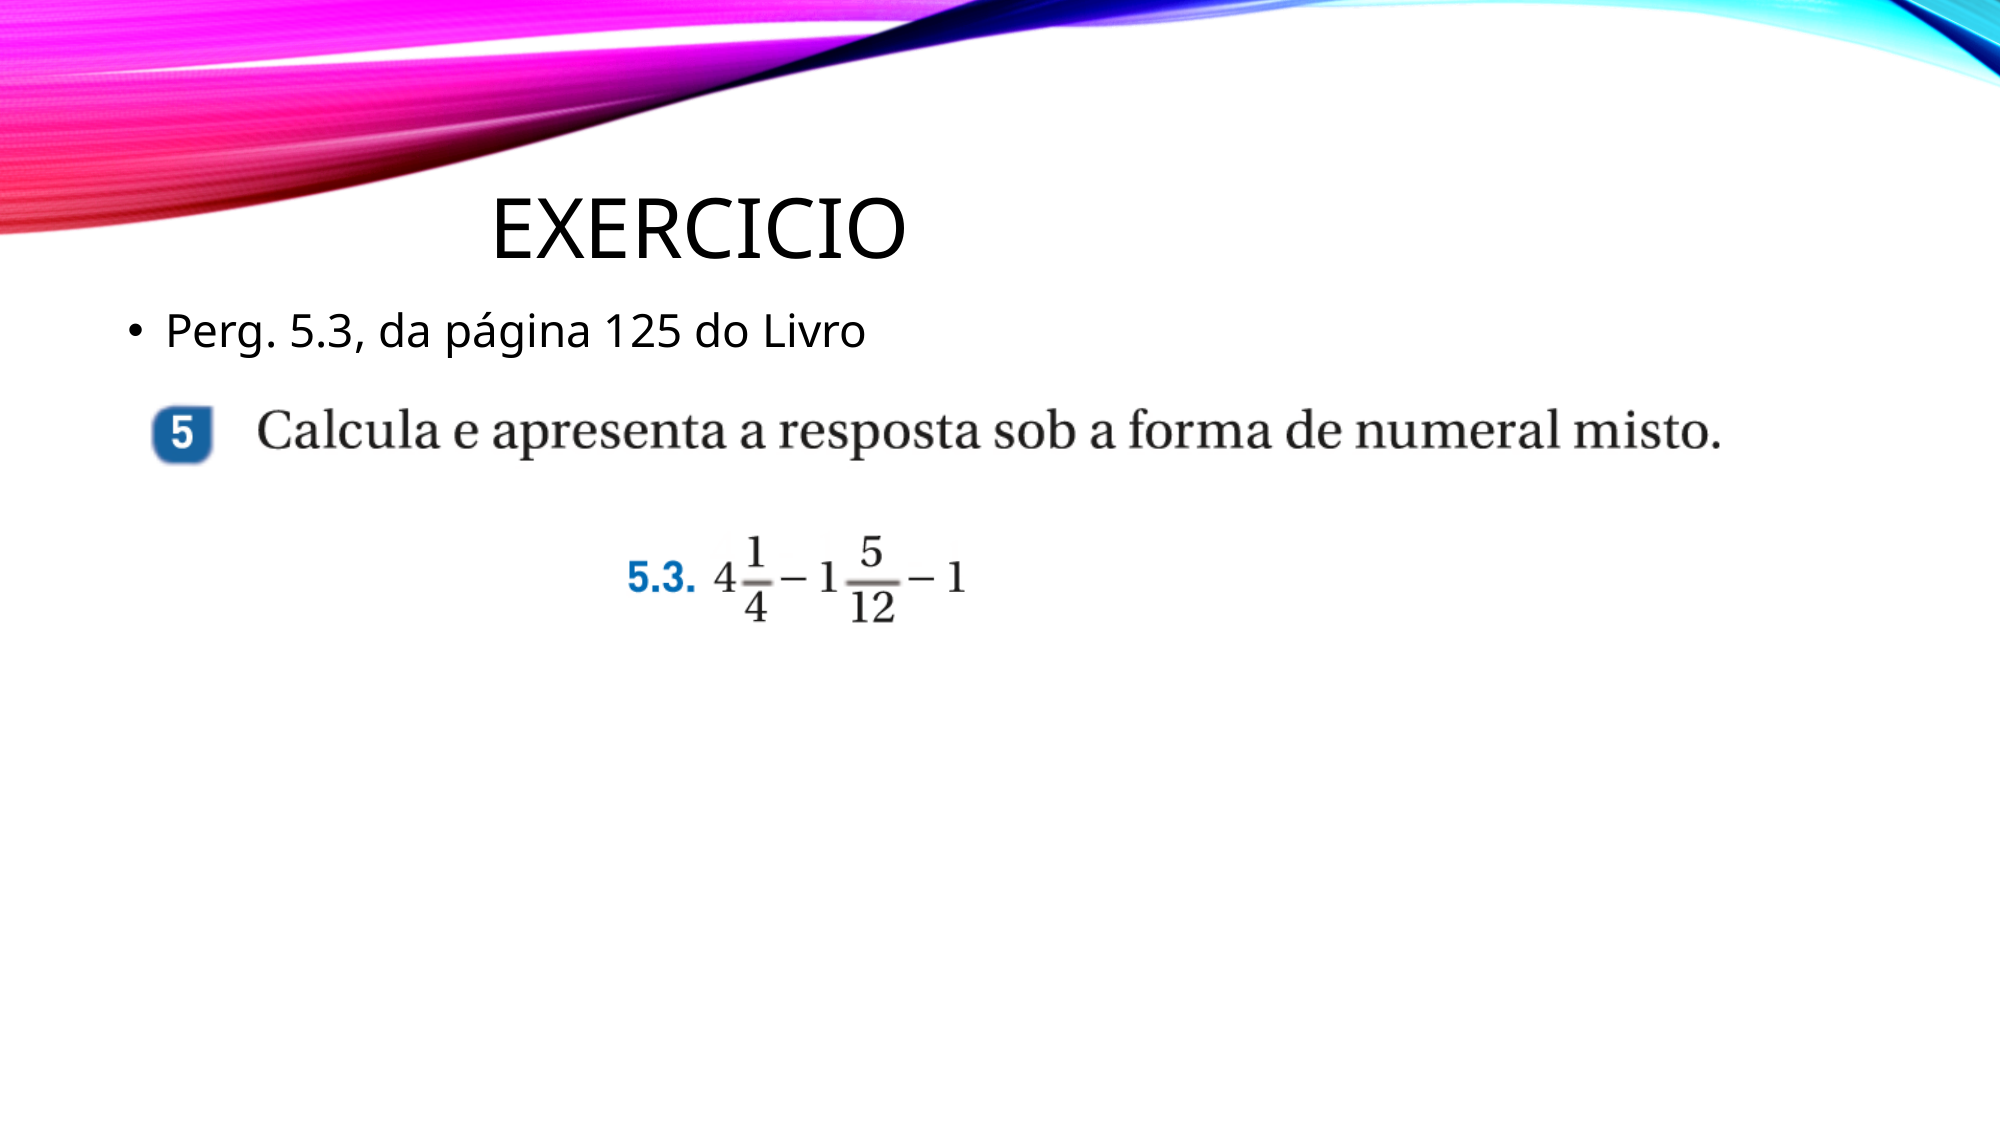

# EXERCICIO
Perg. 5.3, da página 125 do Livro